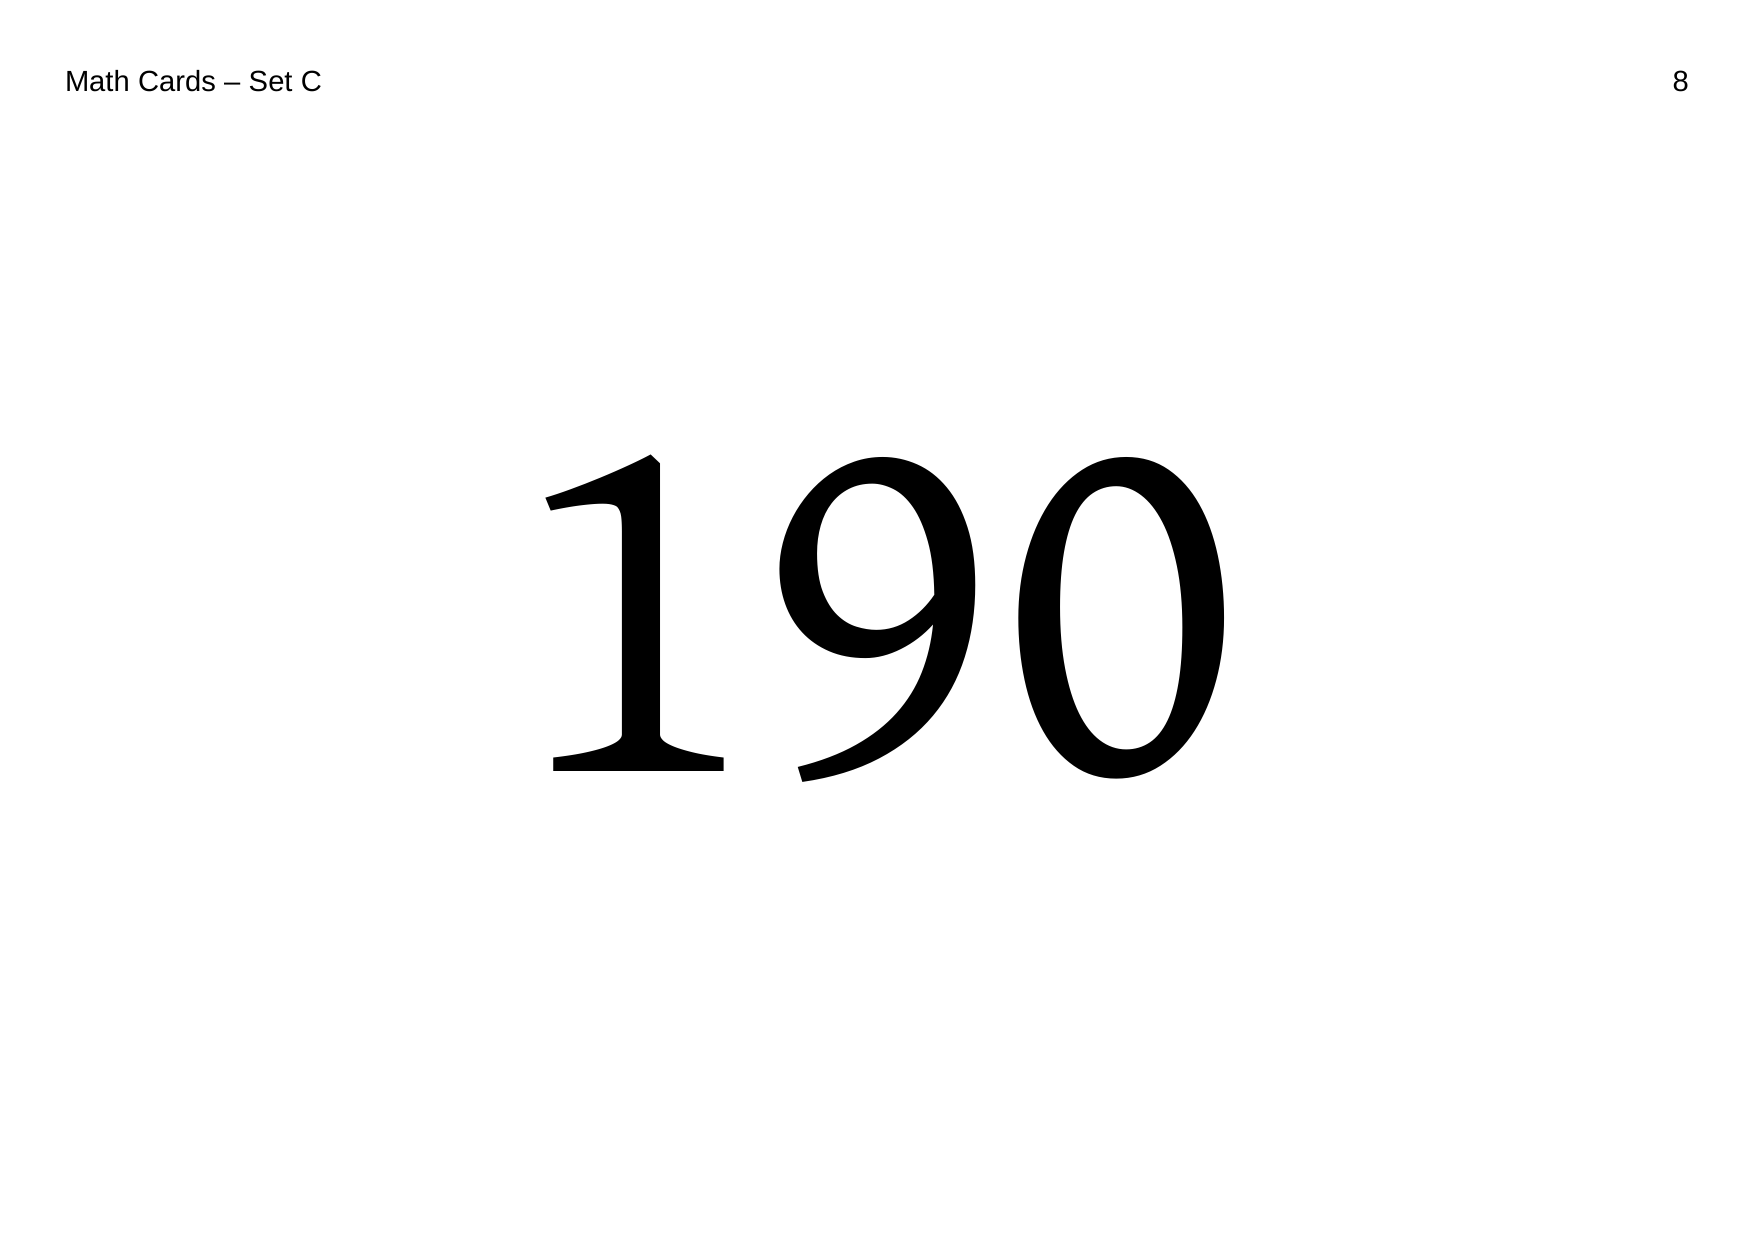

Math Cards – Set C
8
190